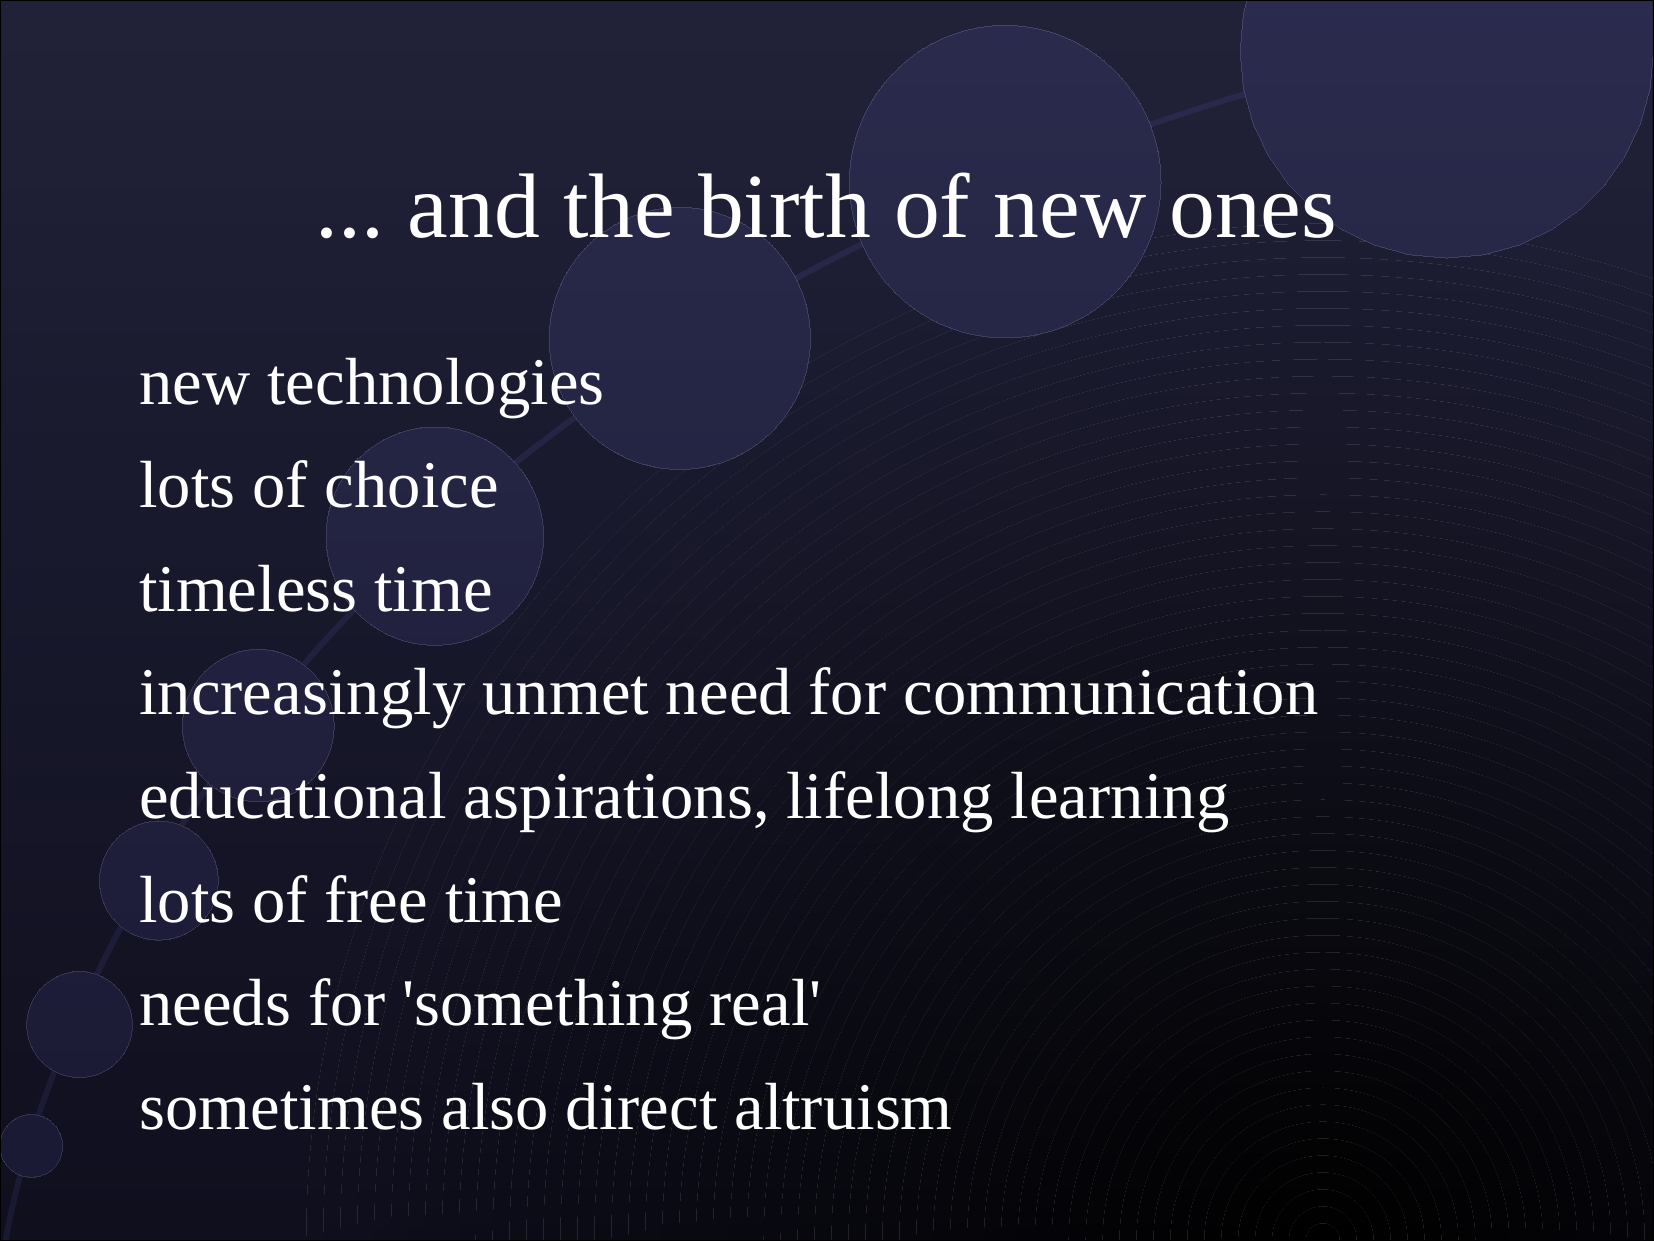

# ... and the birth of new ones
new technologies
lots of choice
timeless time
increasingly unmet need for communication
educational aspirations, lifelong learning
lots of free time
needs for 'something real'
sometimes also direct altruism